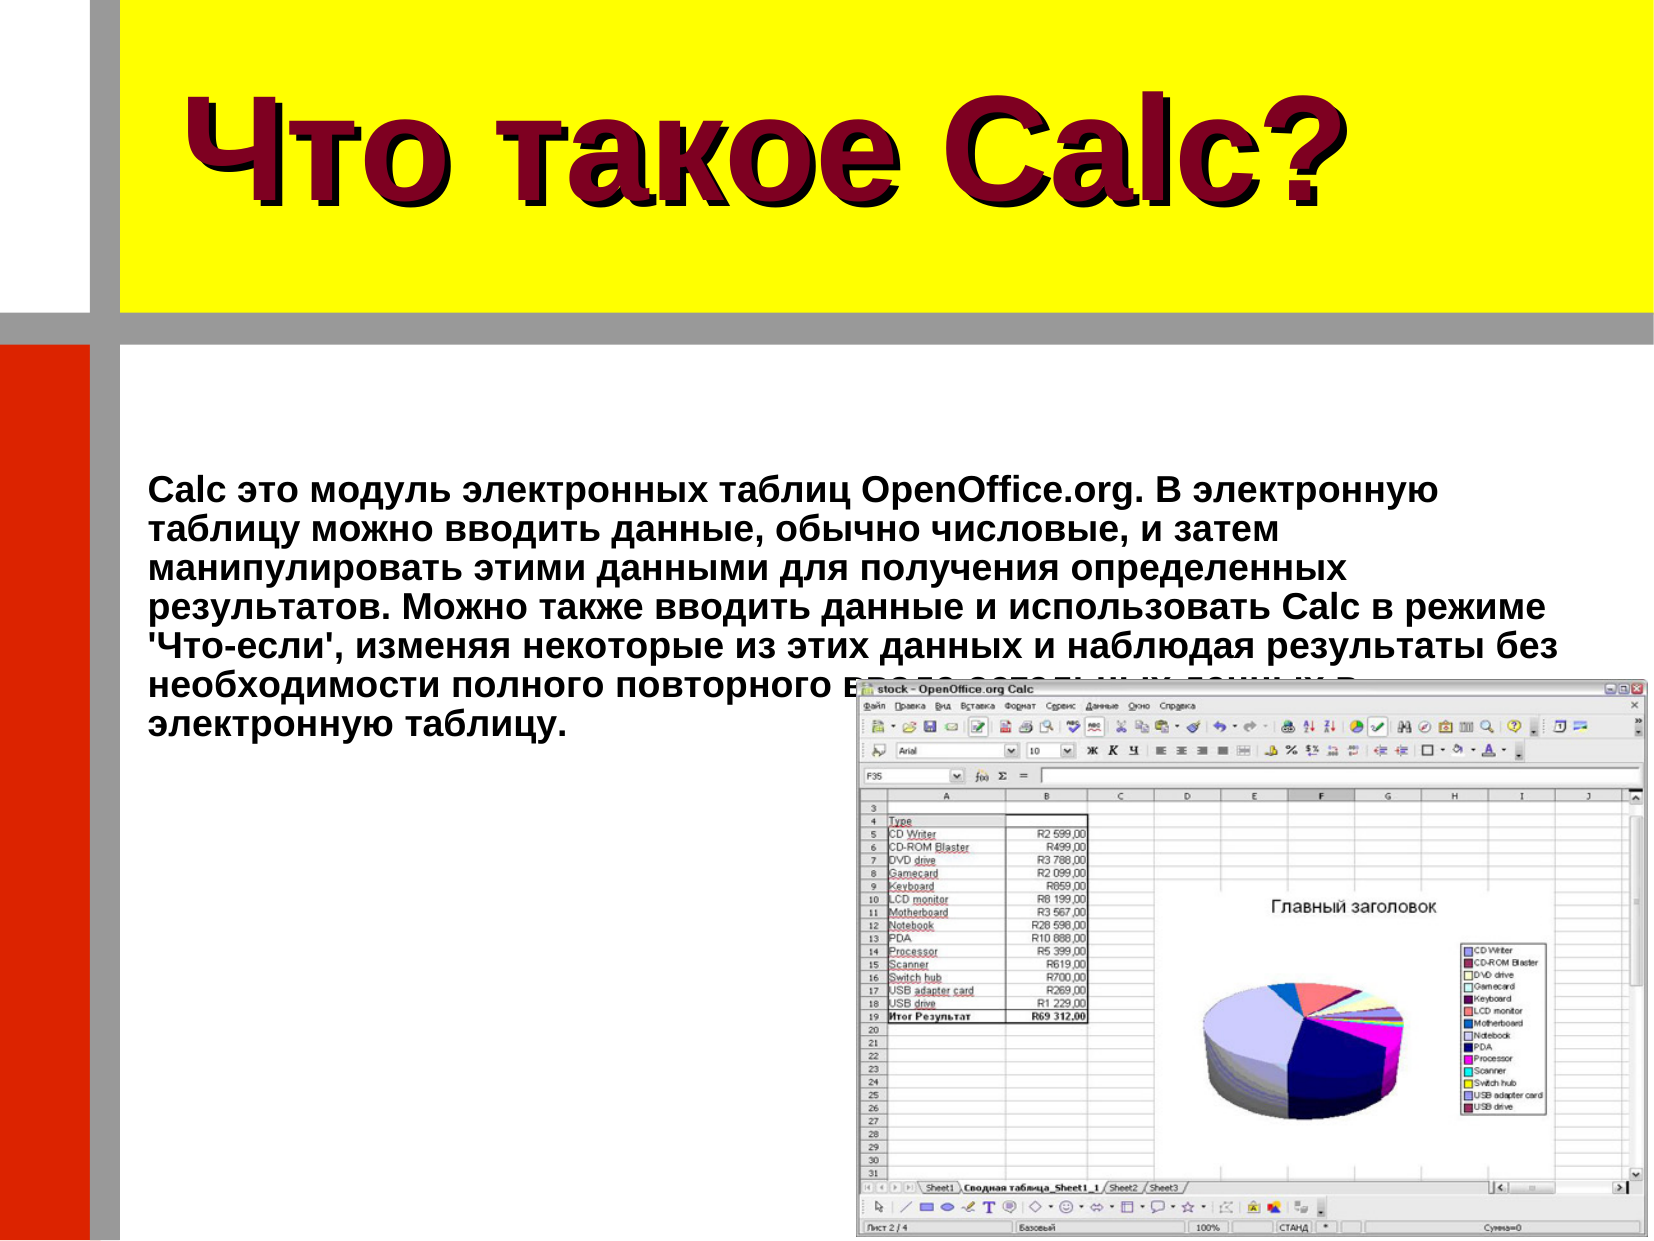

# Что такое Calc?
Calc это модуль электронных таблиц OpenOffice.org. В электронную таблицу можно вводить данные, обычно числовые, и затем манипулировать этими данными для получения определенных результатов. Можно также вводить данные и использовать Calc в режиме 'Что-если', изменяя некоторые из этих данных и наблюдая результаты без необходимости полного повторного ввода остальных данных в электронную таблицу.